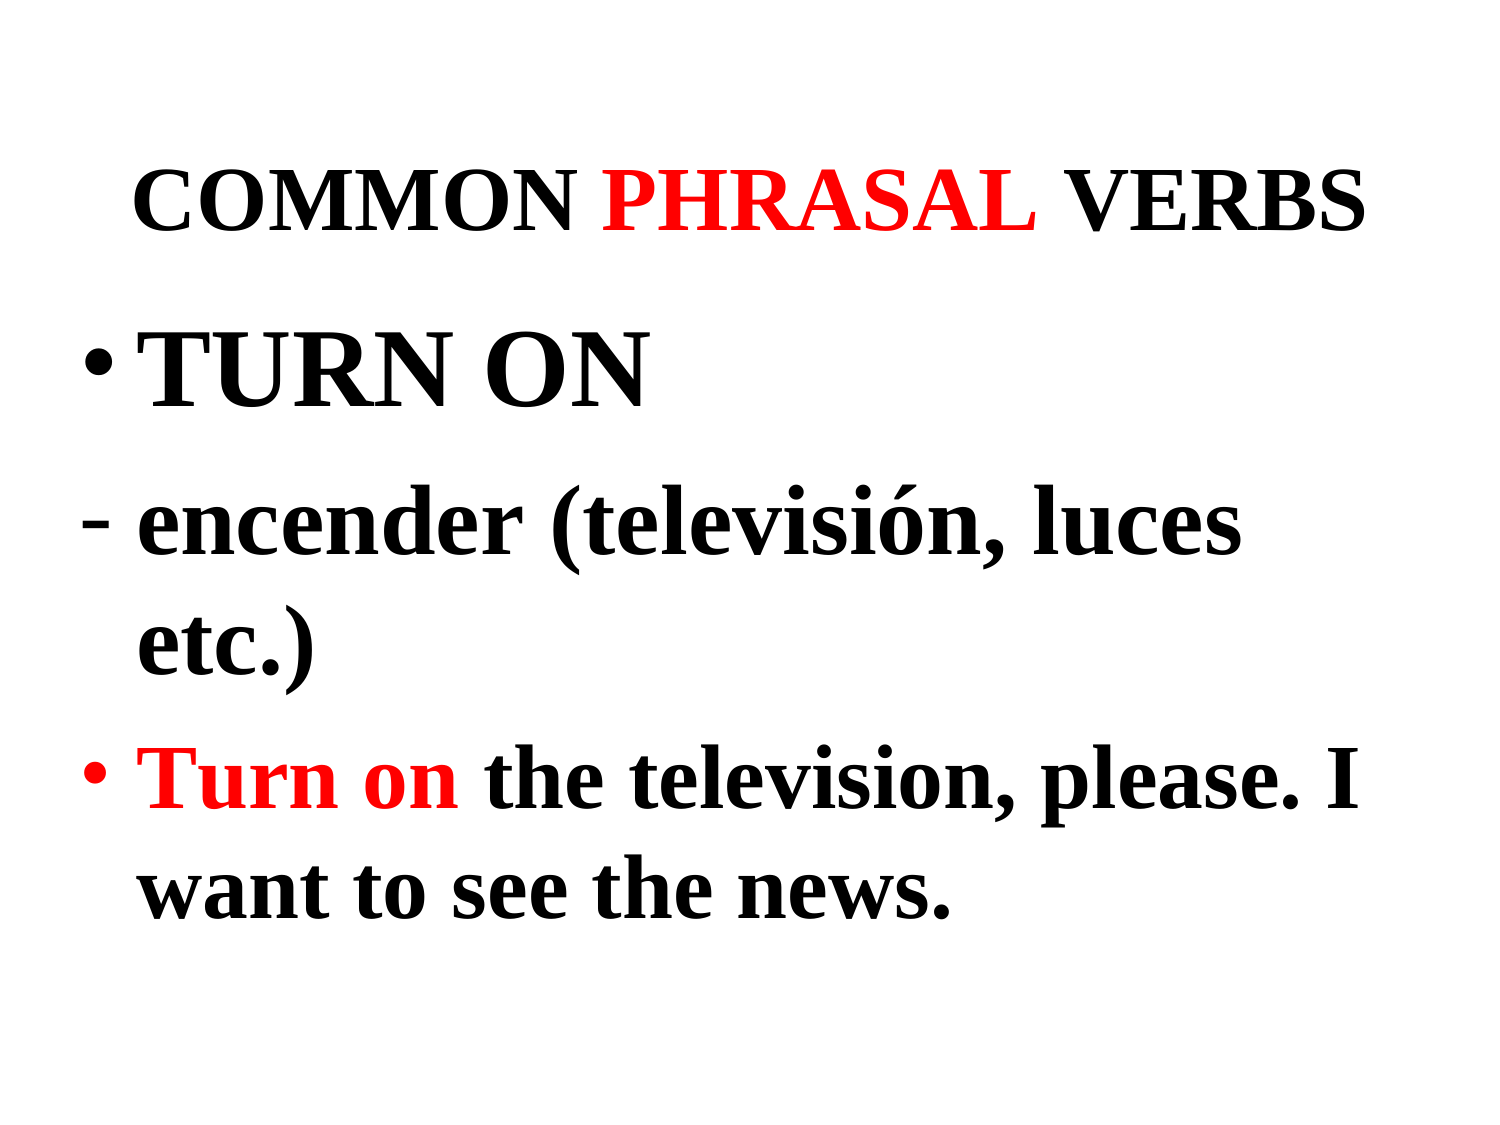

# COMMON PHRASAL VERBS
TURN ON
encender (televisión, luces etc.)
Turn on the television, please. I want to see the news.